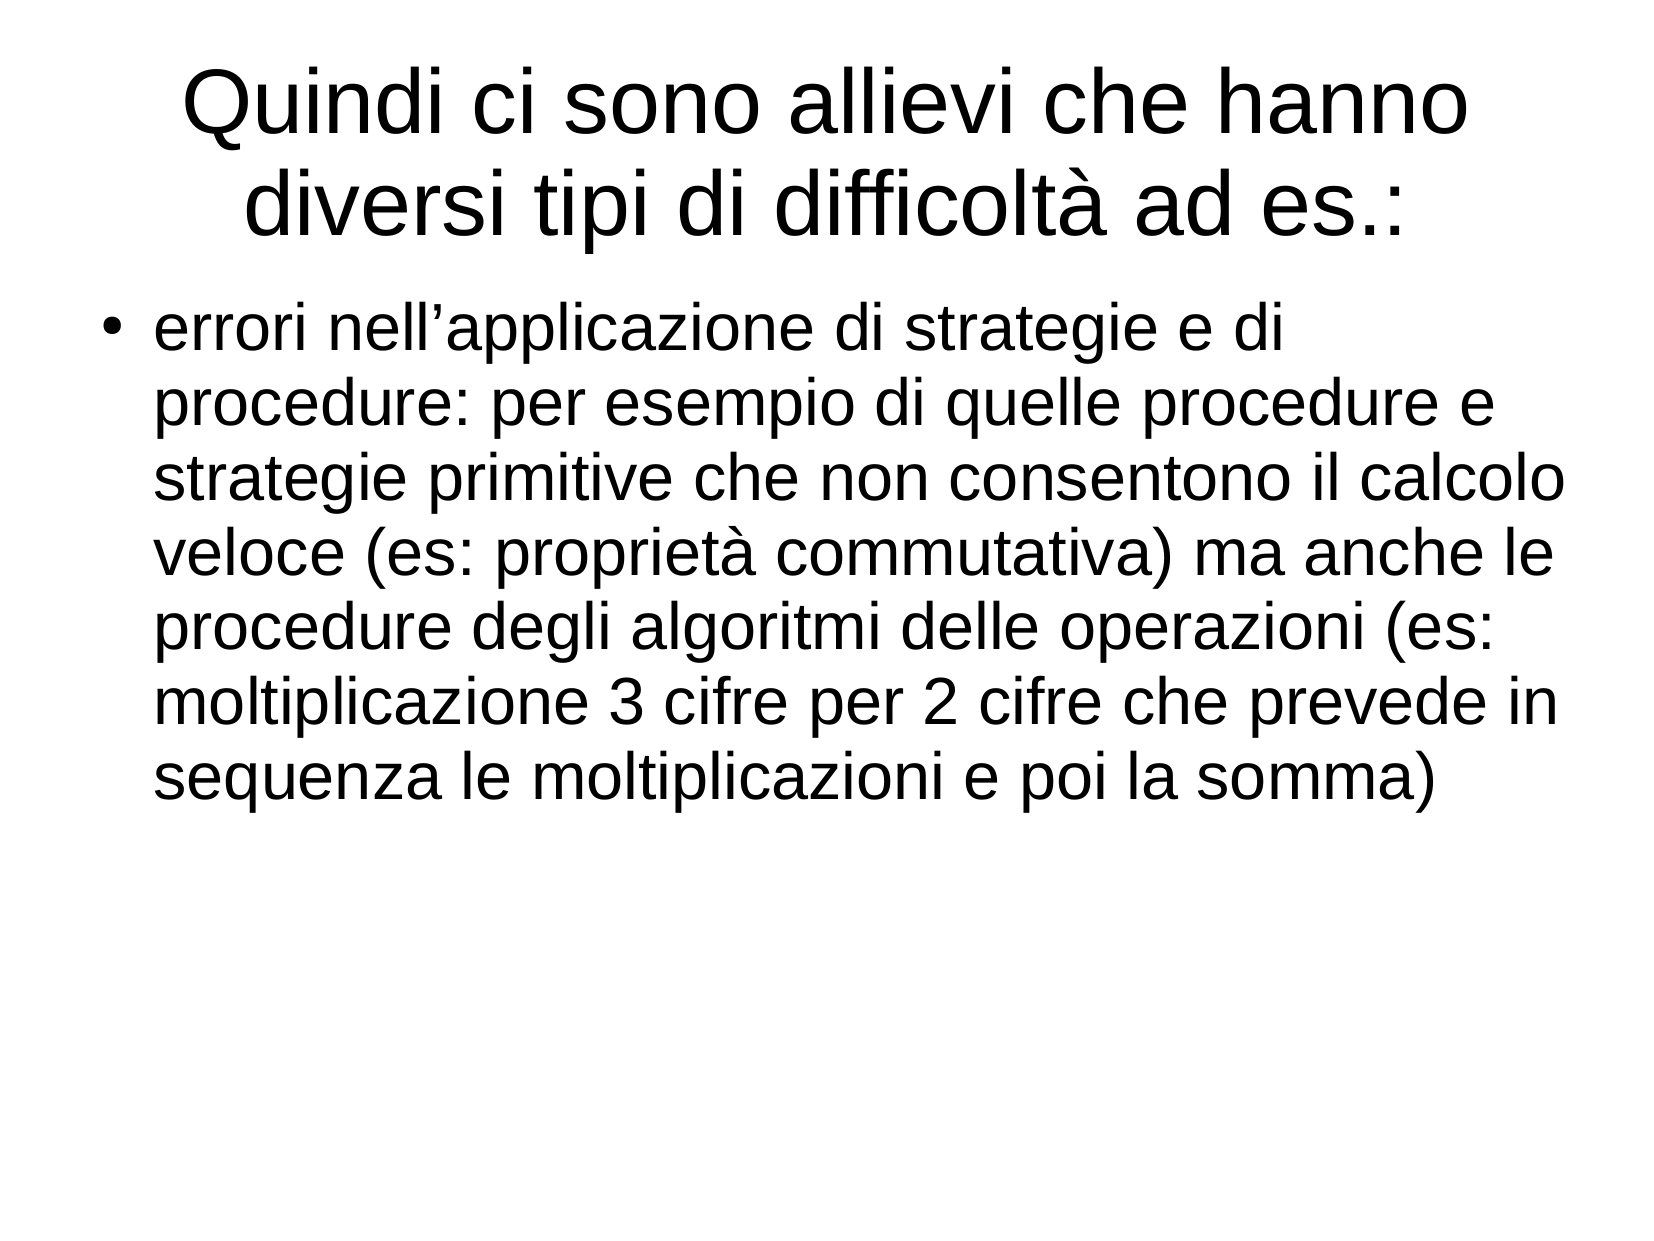

# Quindi ci sono allievi che hanno diversi tipi di difficoltà ad es.:
errori nell’applicazione di strategie e di procedure: per esempio di quelle procedure e strategie primitive che non consentono il calcolo veloce (es: proprietà commutativa) ma anche le procedure degli algoritmi delle operazioni (es: moltiplicazione 3 cifre per 2 cifre che prevede in sequenza le moltiplicazioni e poi la somma)